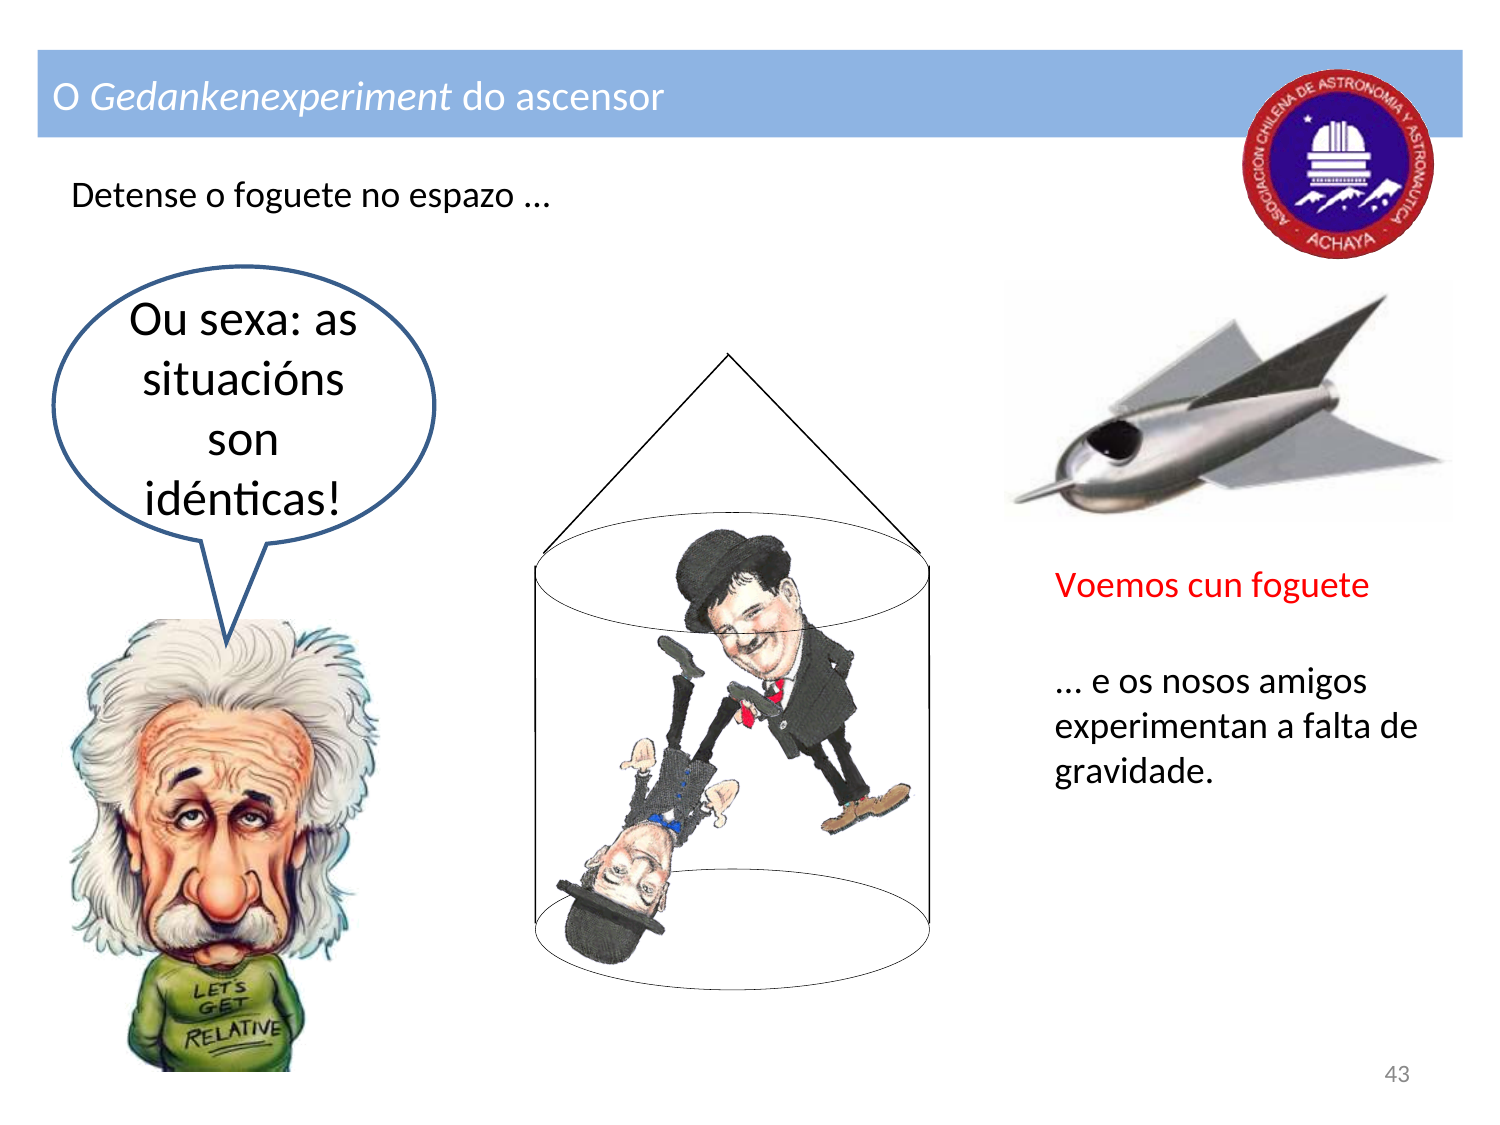

O Gedankenexperiment do ascensor
Detense o foguete no espazo ...
Ou sexa: as situacións son idénticas!
Voemos cun foguete
... e os nosos amigos experimentan a falta de gravidade.